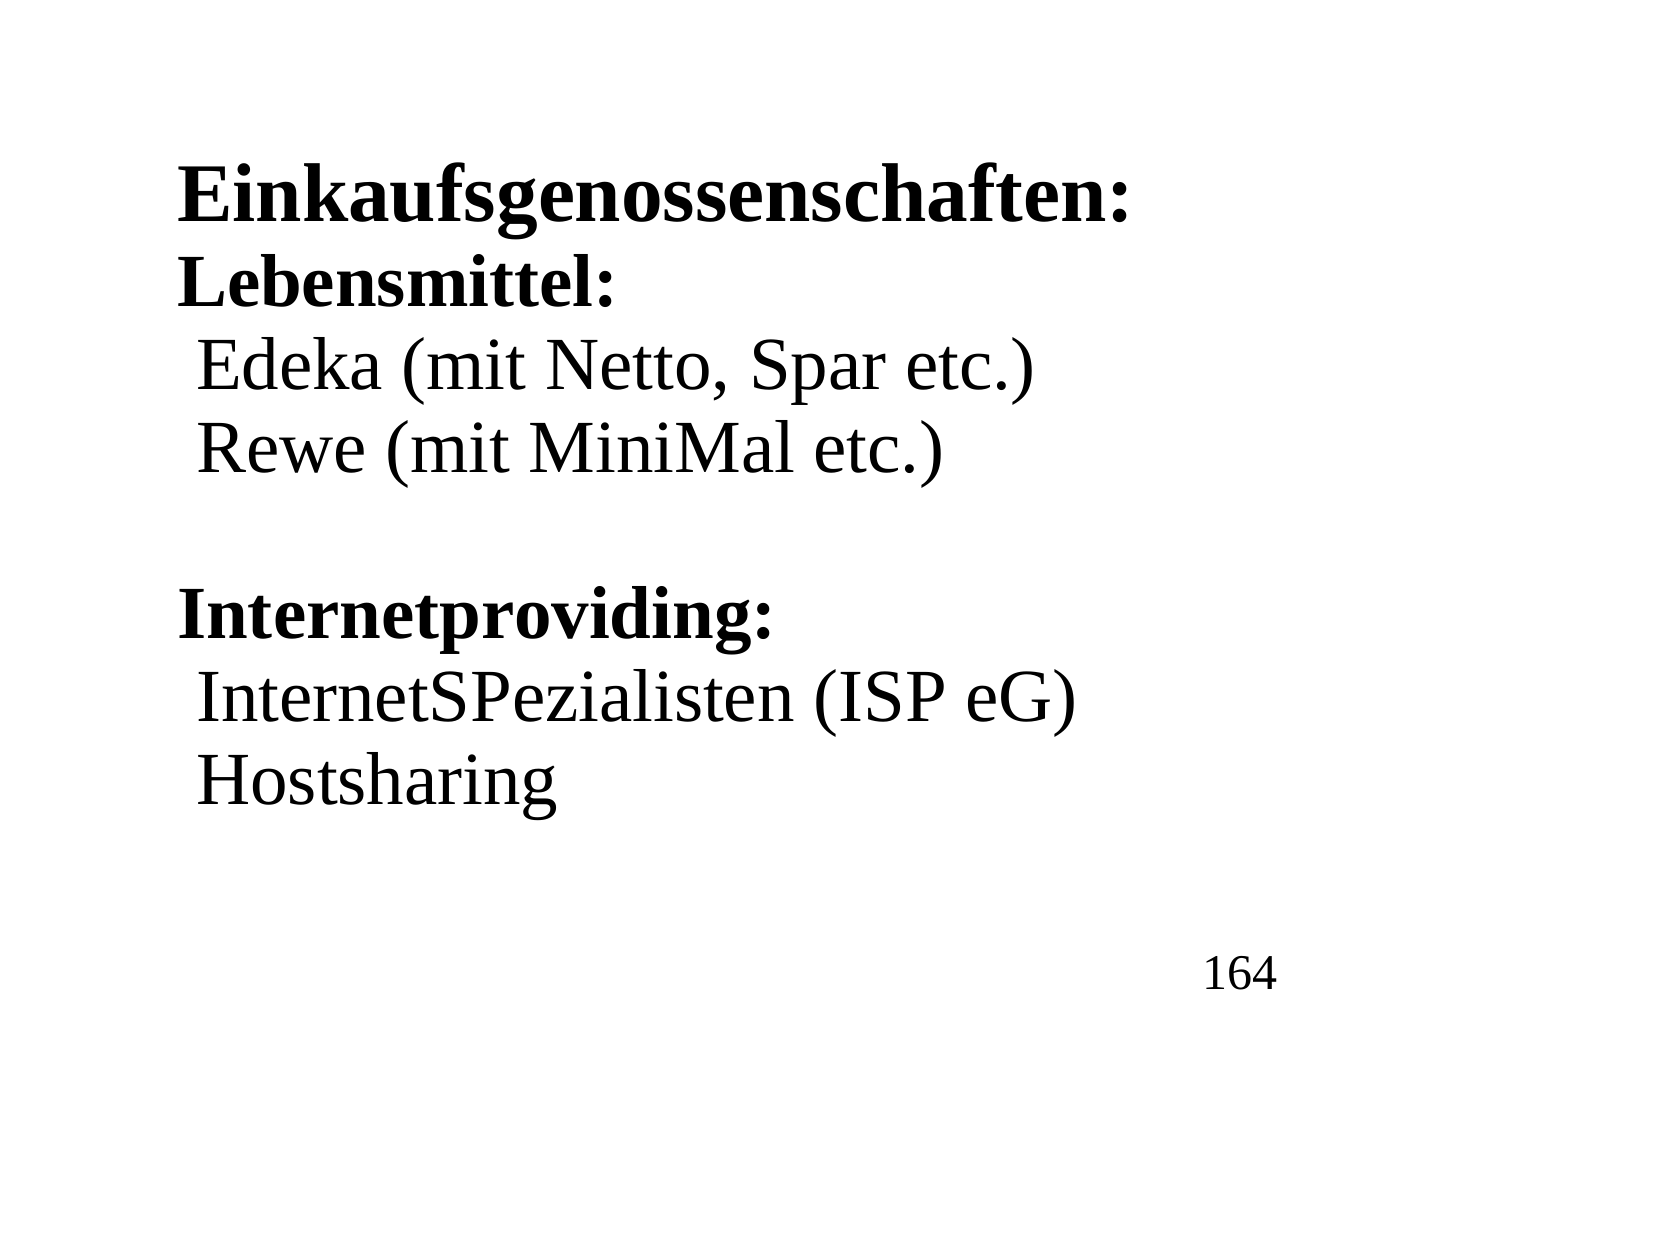

Einkaufsgenossenschaften:
Lebensmittel:
 Edeka (mit Netto, Spar etc.)
 Rewe (mit MiniMal etc.)
Internetproviding:
 InternetSPezialisten (ISP eG)
 Hostsharing